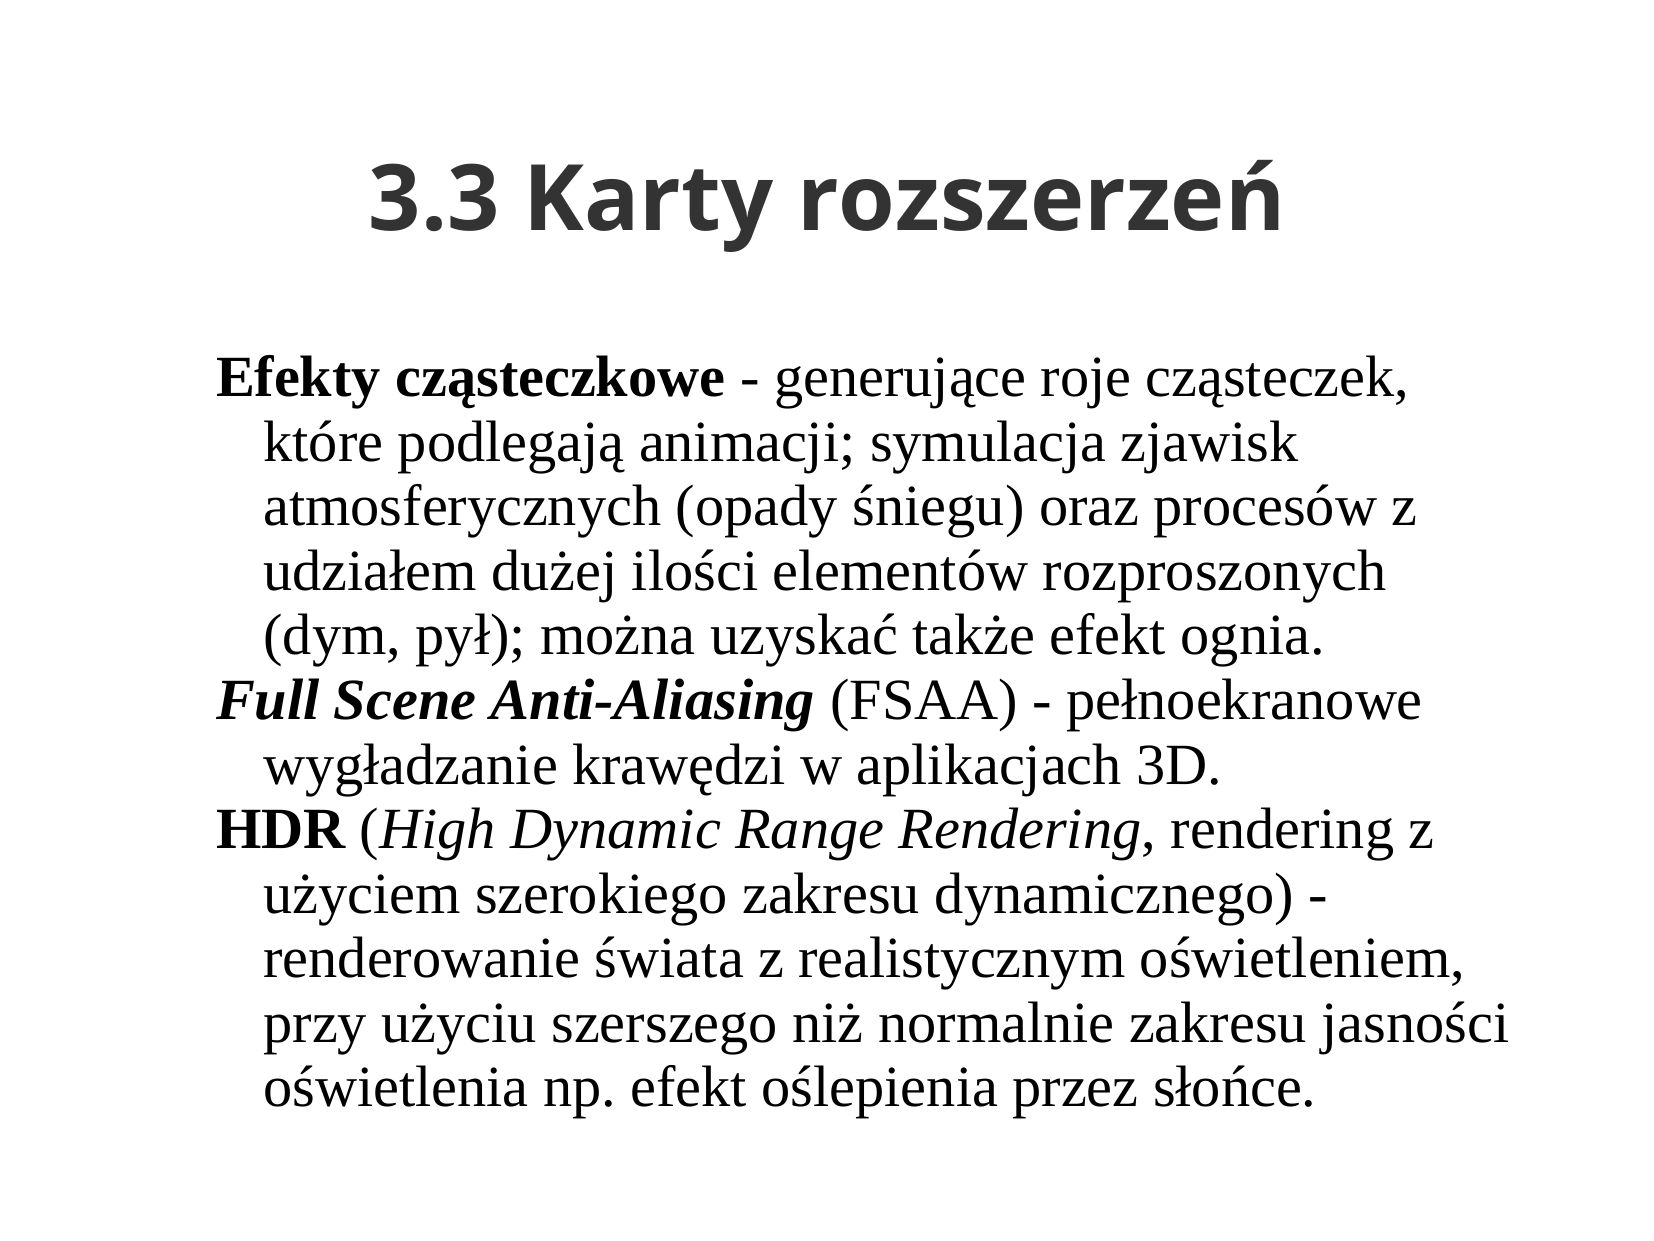

# 3.3 Karty rozszerzeń
Efekty cząsteczkowe - generujące roje cząsteczek, które podlegają animacji; symulacja zjawisk atmosferycznych (opady śniegu) oraz procesów z udziałem dużej ilości elementów rozproszonych (dym, pył); można uzyskać także efekt ognia.
Full Scene Anti-Aliasing (FSAA) - pełnoekranowe wygładzanie krawędzi w aplikacjach 3D.
HDR (High Dynamic Range Rendering, rendering z użyciem szerokiego zakresu dynamicznego) - renderowanie świata z realistycznym oświetleniem, przy użyciu szerszego niż normalnie zakresu jasności oświetlenia np. efekt oślepienia przez słońce.